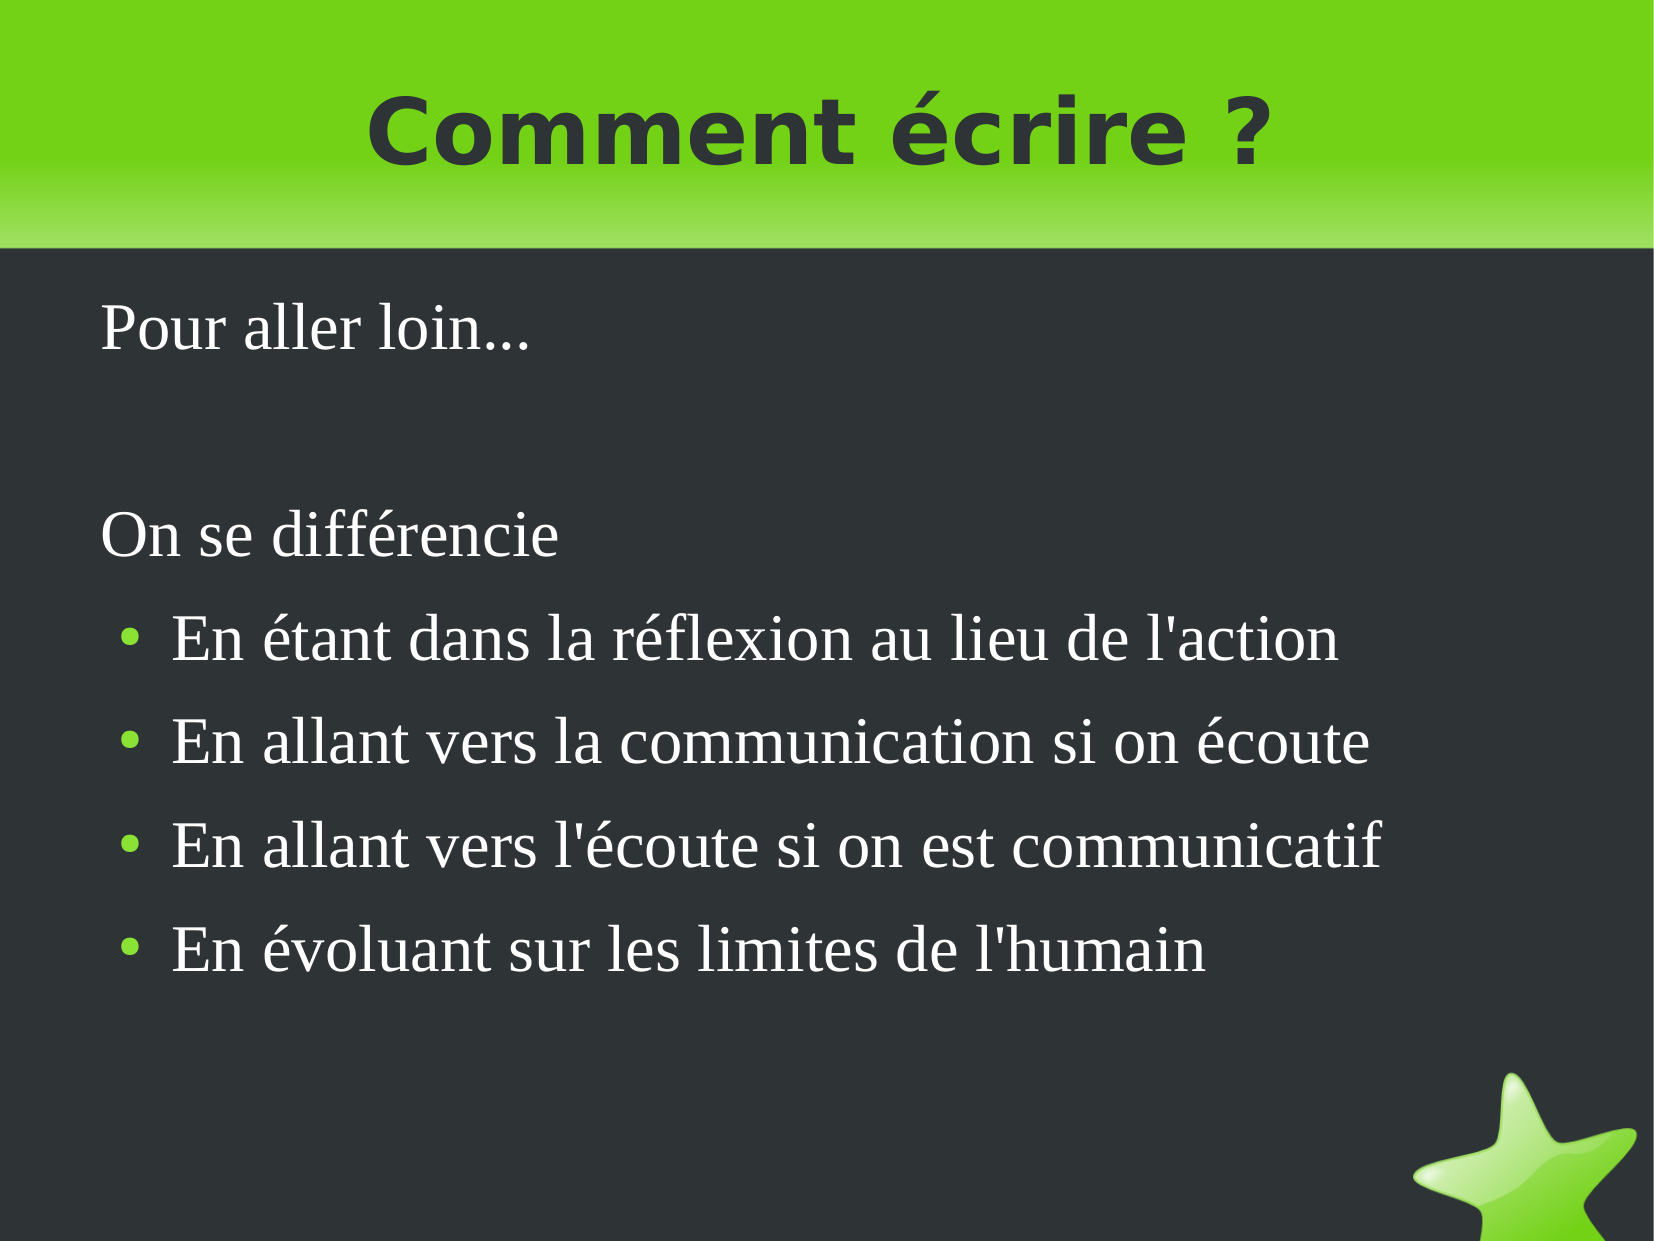

# Comment écrire ?
Pour aller loin...
On se différencie
En étant dans la réflexion au lieu de l'action
En allant vers la communication si on écoute
En allant vers l'écoute si on est communicatif
En évoluant sur les limites de l'humain